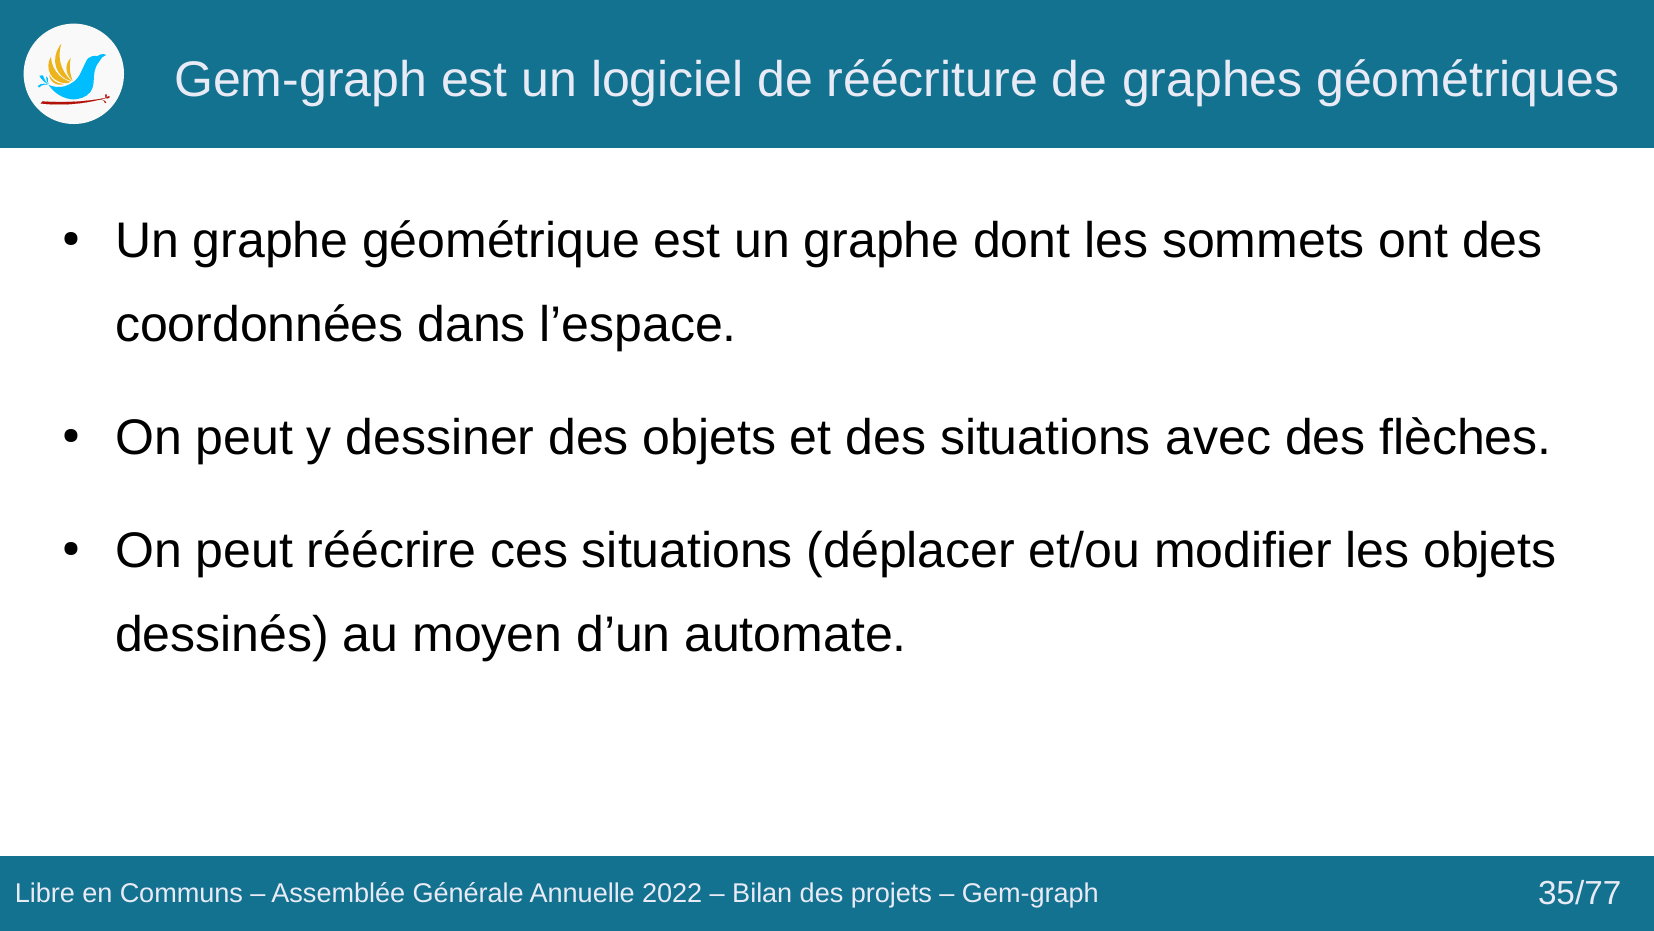

Gem-graph est un logiciel de réécriture de graphes géométriques
Un graphe géométrique est un graphe dont les sommets ont des coordonnées dans l’espace.
On peut y dessiner des objets et des situations avec des flèches.
On peut réécrire ces situations (déplacer et/ou modifier les objets dessinés) au moyen d’un automate.
Libre en Communs – Assemblée Générale Annuelle 2022 – Bilan des projets – Gem-graph